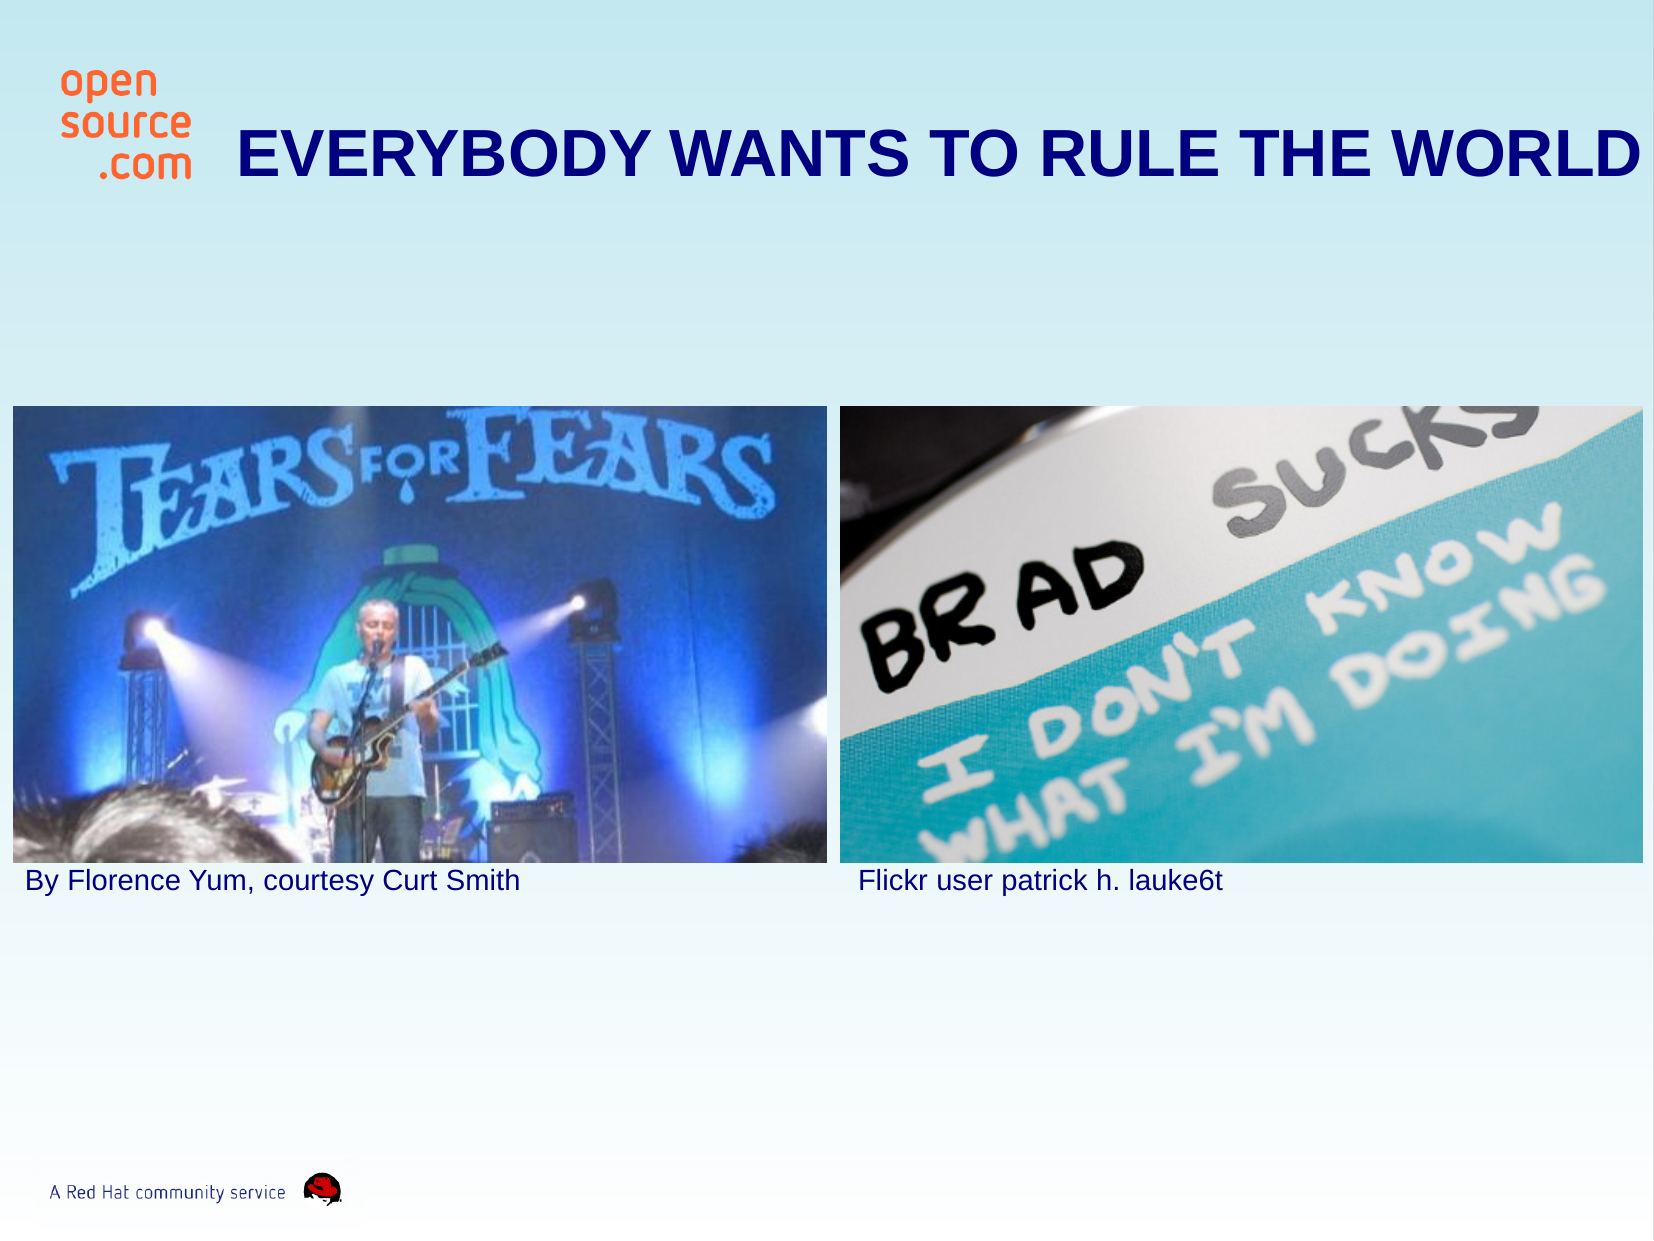

# EVERYBODY WANTS TO RULE THE WORLD
 By Florence Yum, courtesy Curt Smith Flickr user patrick h. lauke6t